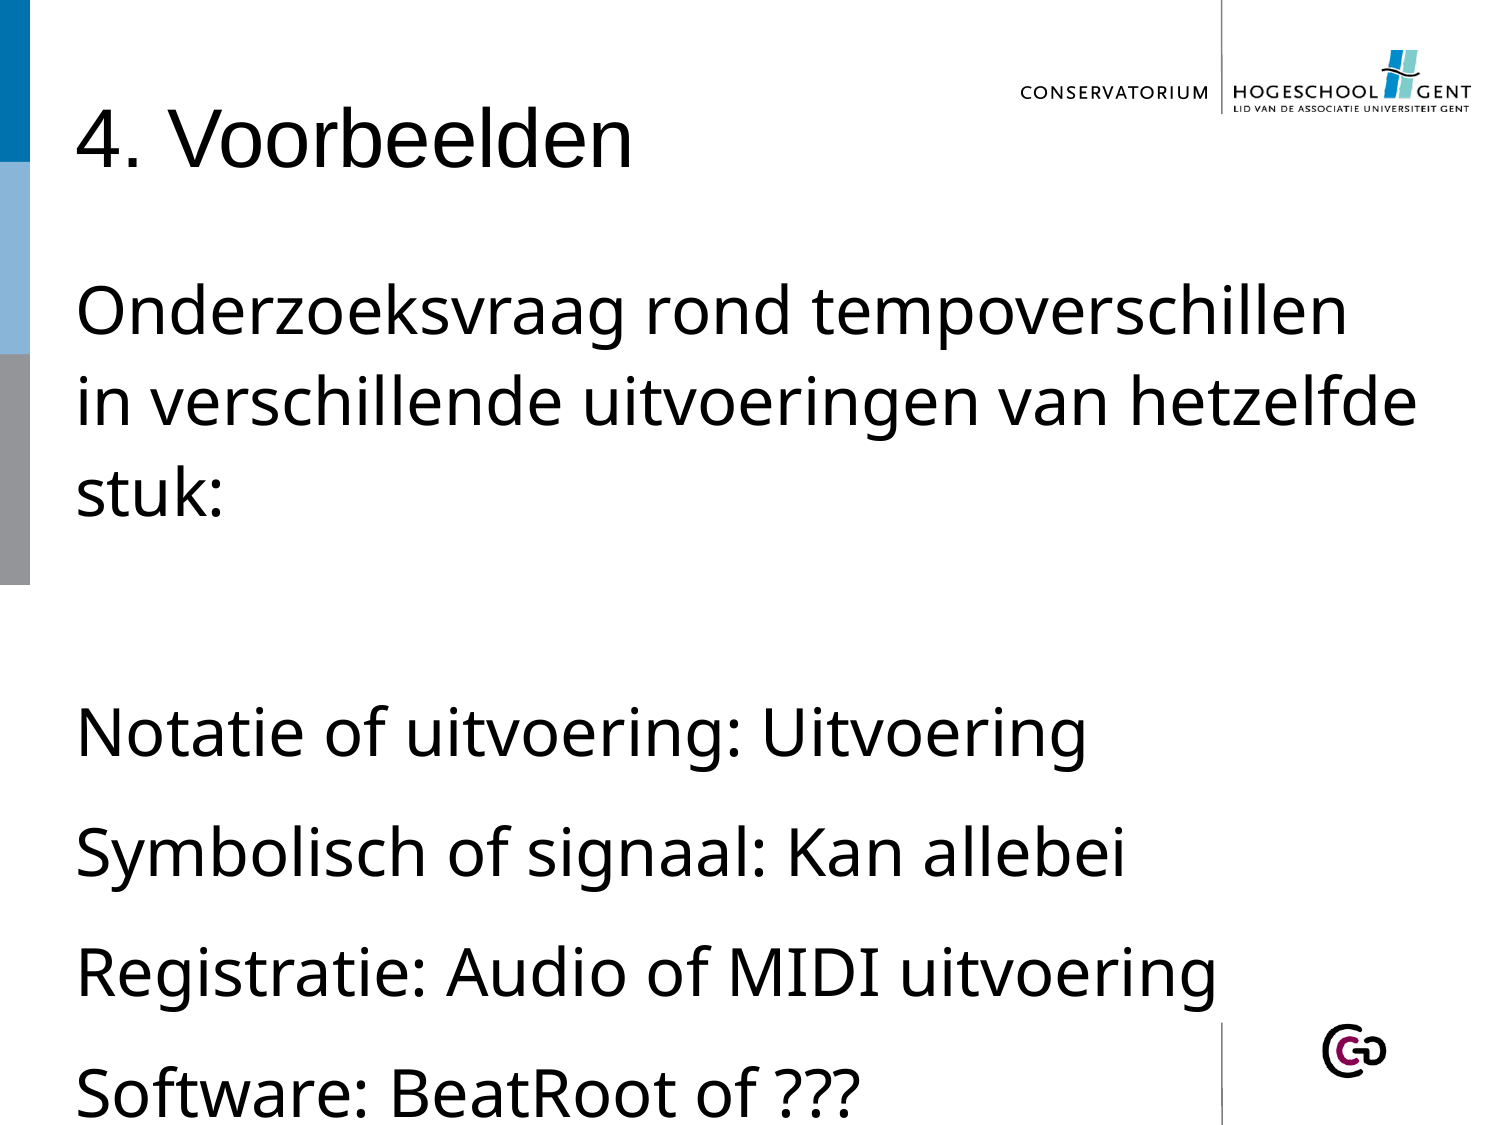

# 4. Voorbeelden
Onderzoeksvraag rond tempoverschillen in verschillende uitvoeringen van hetzelfde stuk:
Notatie of uitvoering: Uitvoering
Symbolisch of signaal: Kan allebei
Registratie: Audio of MIDI uitvoering
Software: BeatRoot of ???